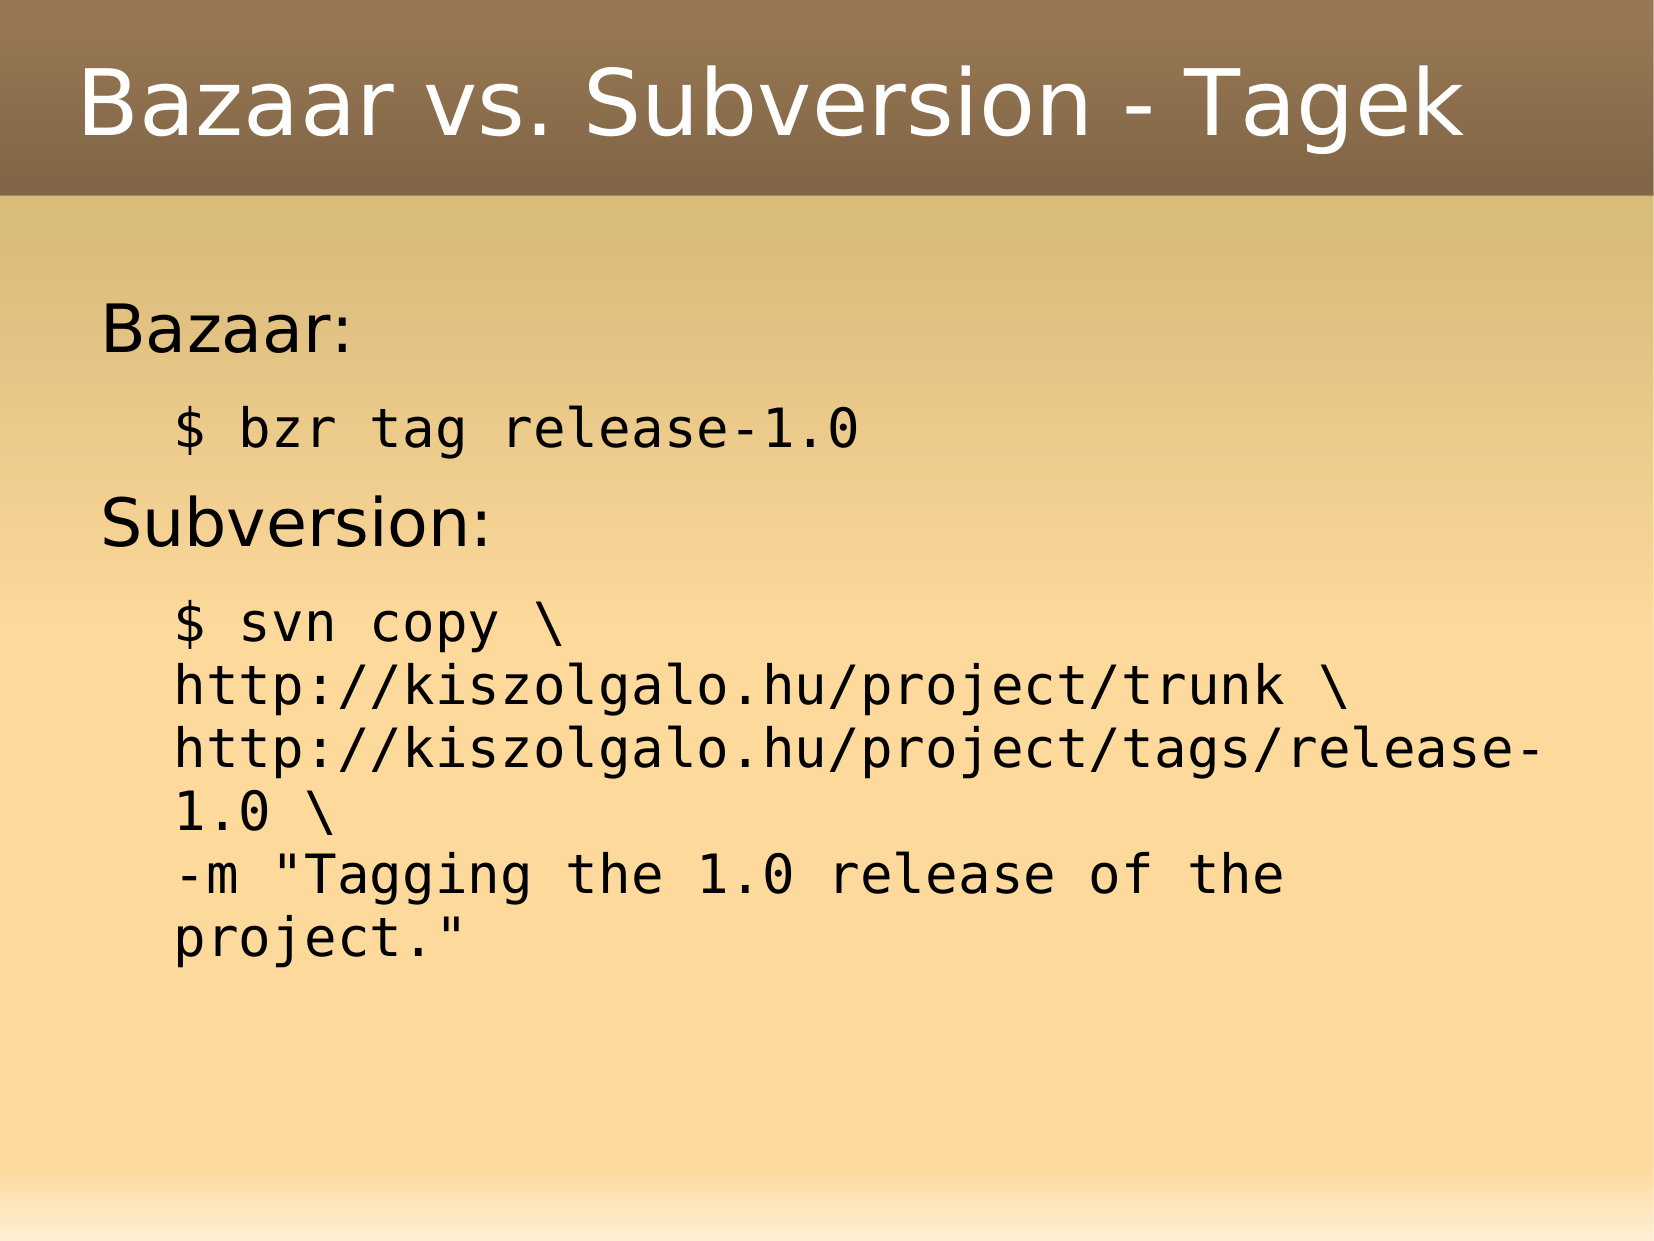

# Bazaar vs. Subversion - Tagek
Bazaar:
$ bzr tag release-1.0
Subversion:
$ svn copy \ http://kiszolgalo.hu/project/trunk \
http://kiszolgalo.hu/project/tags/release-1.0 \
-m "Tagging the 1.0 release of the project."